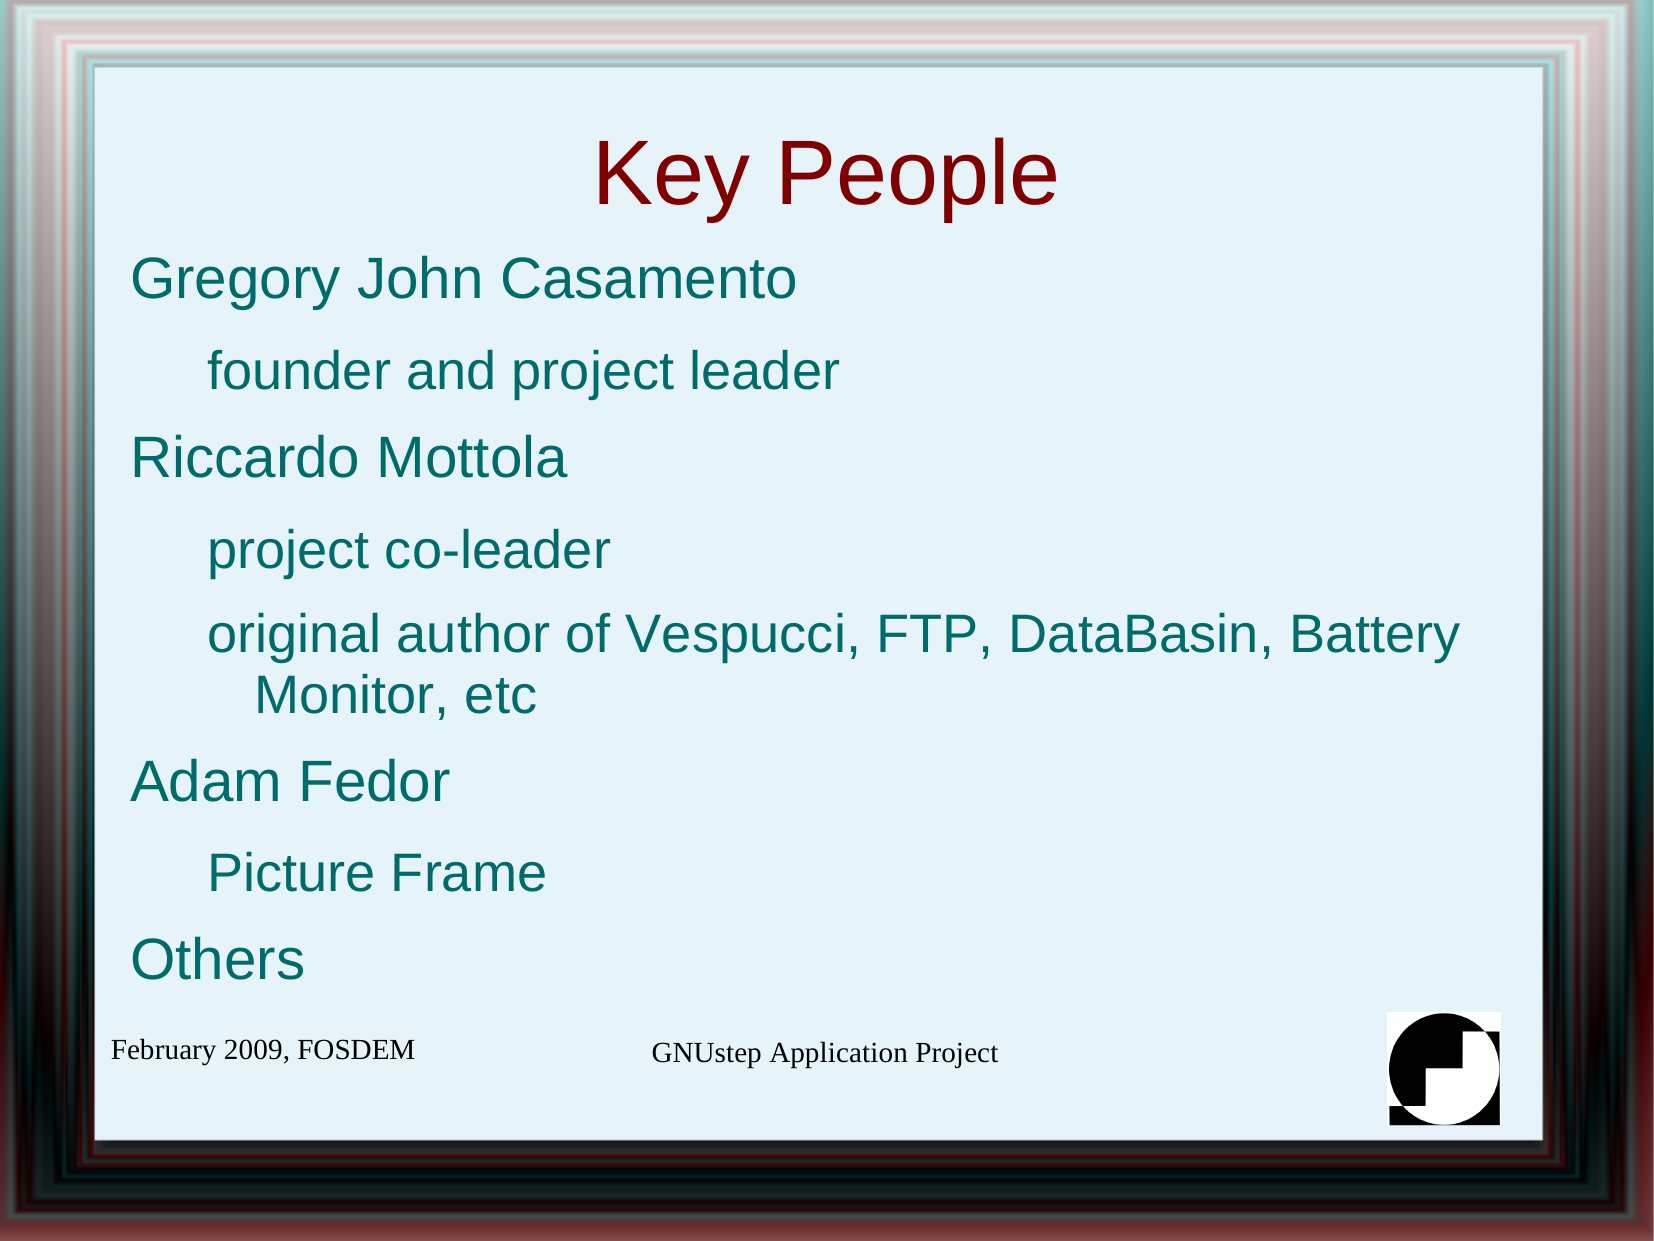

# Key People
Gregory John Casamento
founder and project leader
Riccardo Mottola
project co-leader
original author of Vespucci, FTP, DataBasin, Battery Monitor, etc
Adam Fedor
Picture Frame
Others